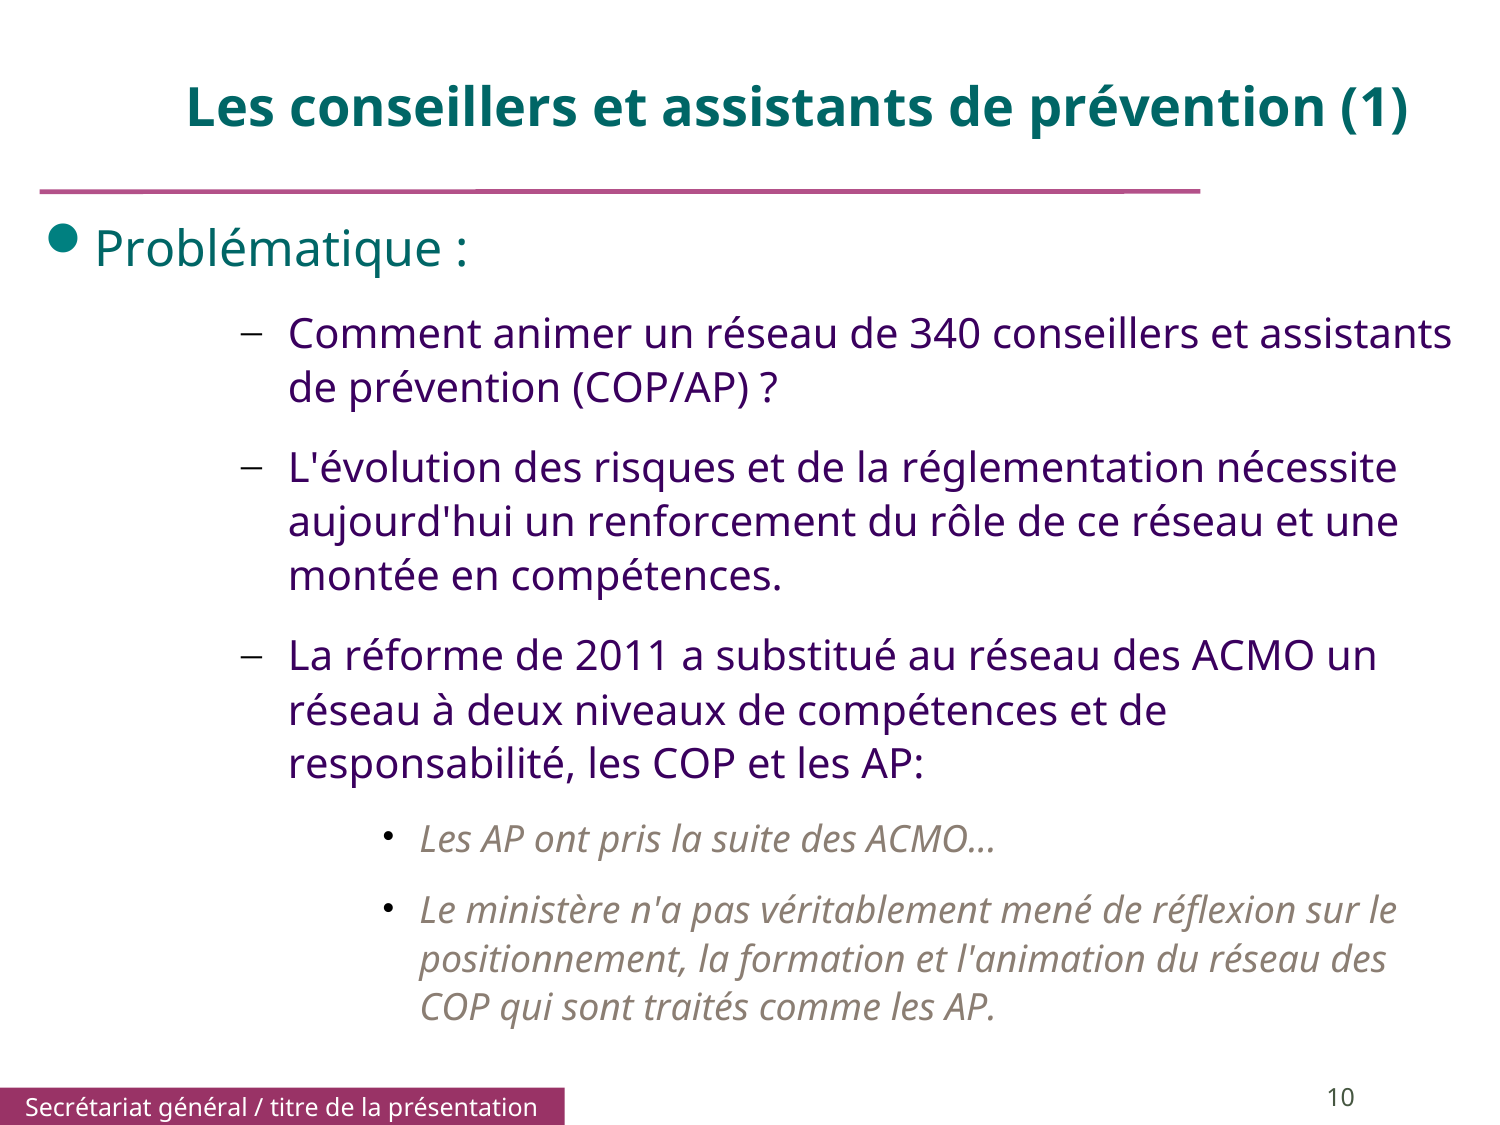

# Les conseillers et assistants de prévention (1)
Problématique :
Comment animer un réseau de 340 conseillers et assistants de prévention (COP/AP) ?
L'évolution des risques et de la réglementation nécessite aujourd'hui un renforcement du rôle de ce réseau et une montée en compétences.
La réforme de 2011 a substitué au réseau des ACMO un réseau à deux niveaux de compétences et de responsabilité, les COP et les AP:
Les AP ont pris la suite des ACMO...
Le ministère n'a pas véritablement mené de réflexion sur le positionnement, la formation et l'animation du réseau des COP qui sont traités comme les AP.
10